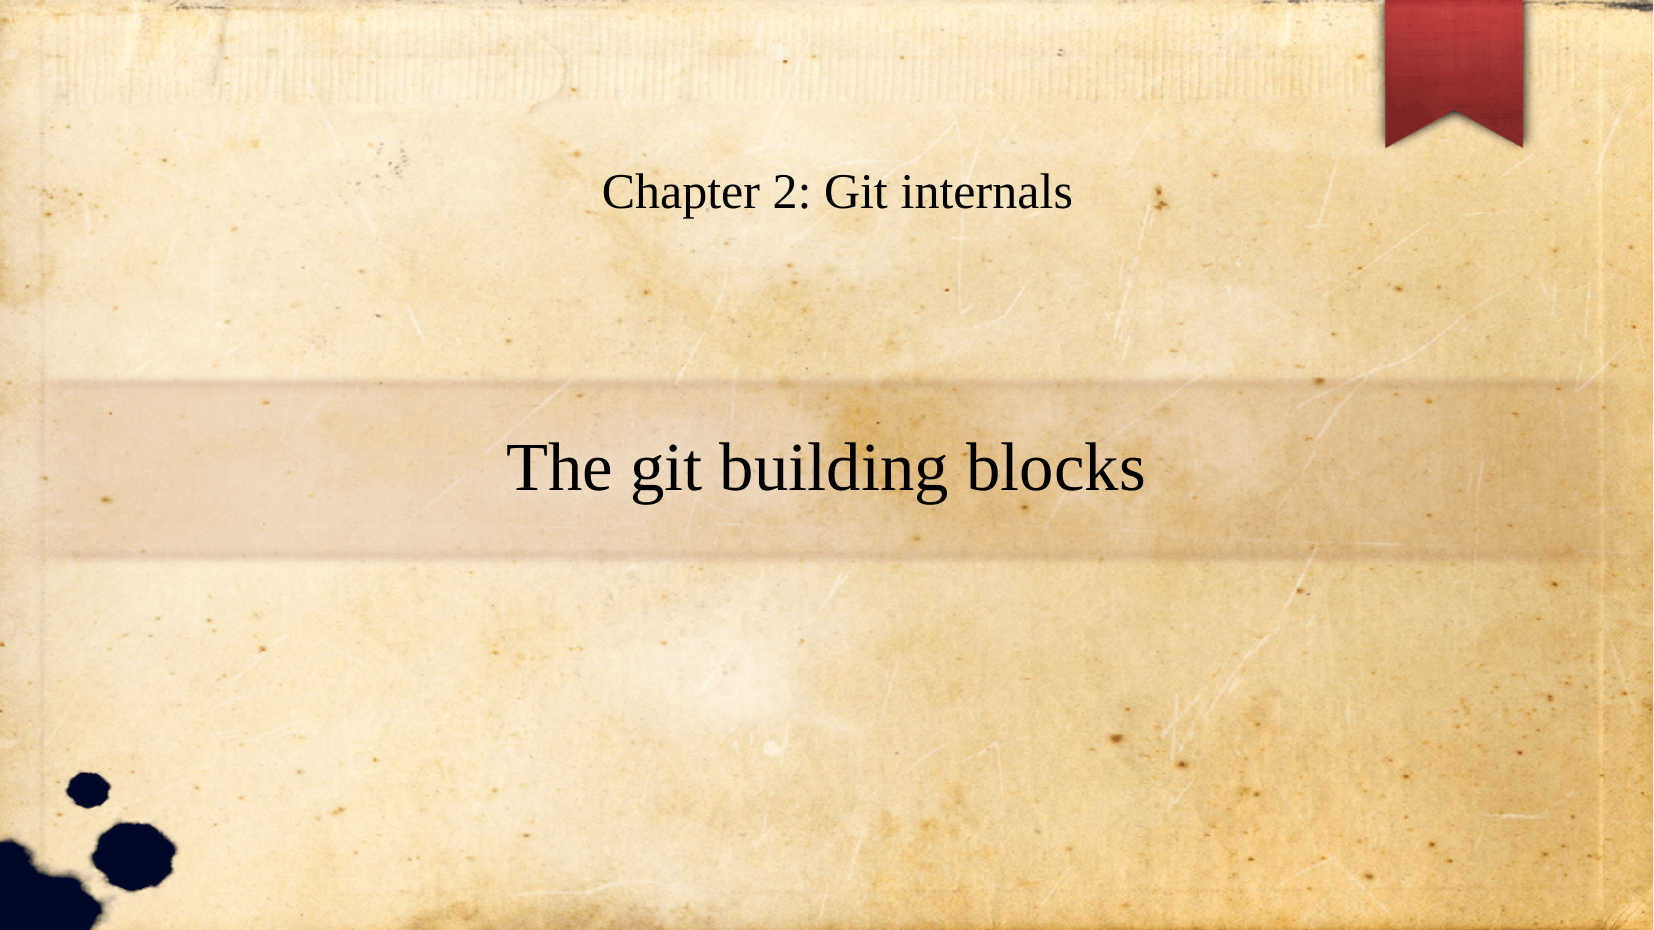

Chapter 2: Git internals
# The git building blocks